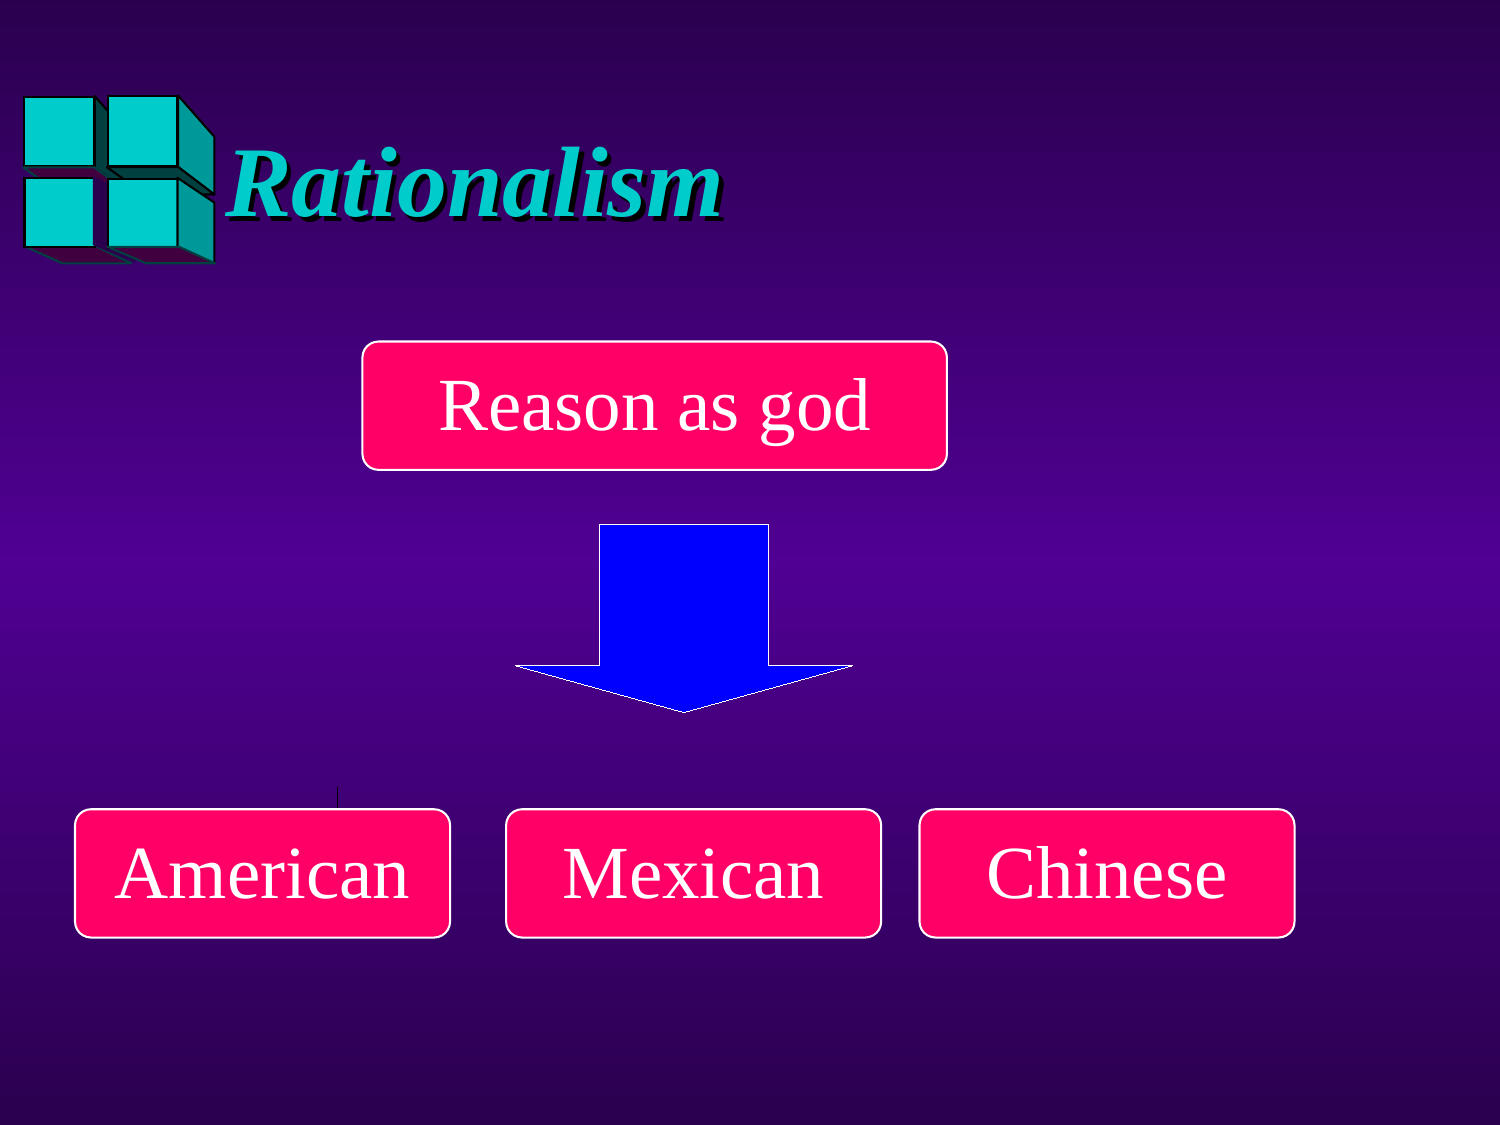

# Rationalism
Reason as god
American
Mexican
Chinese